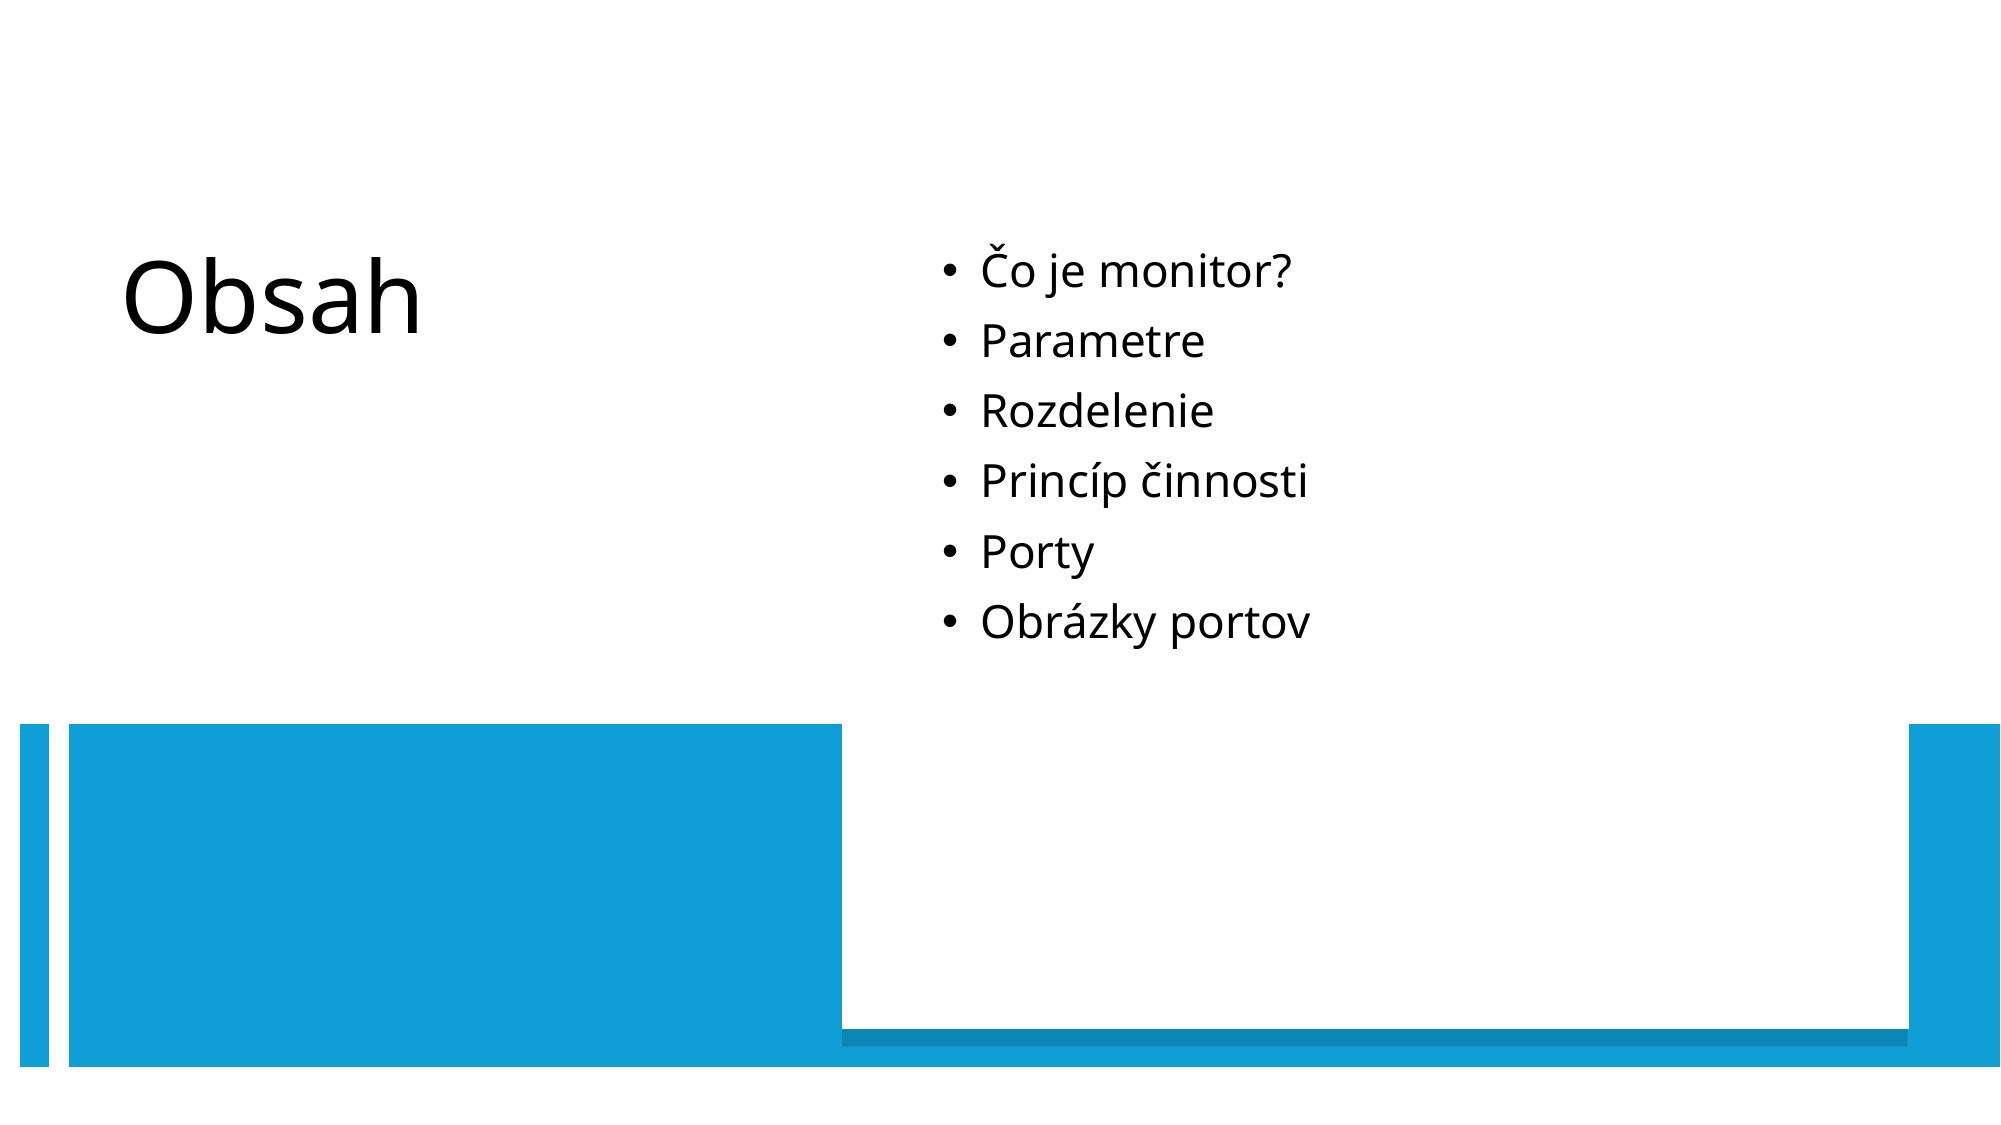

# Obsah
Čo je monitor?
Parametre
Rozdelenie
Princíp činnosti
Porty
Obrázky portov